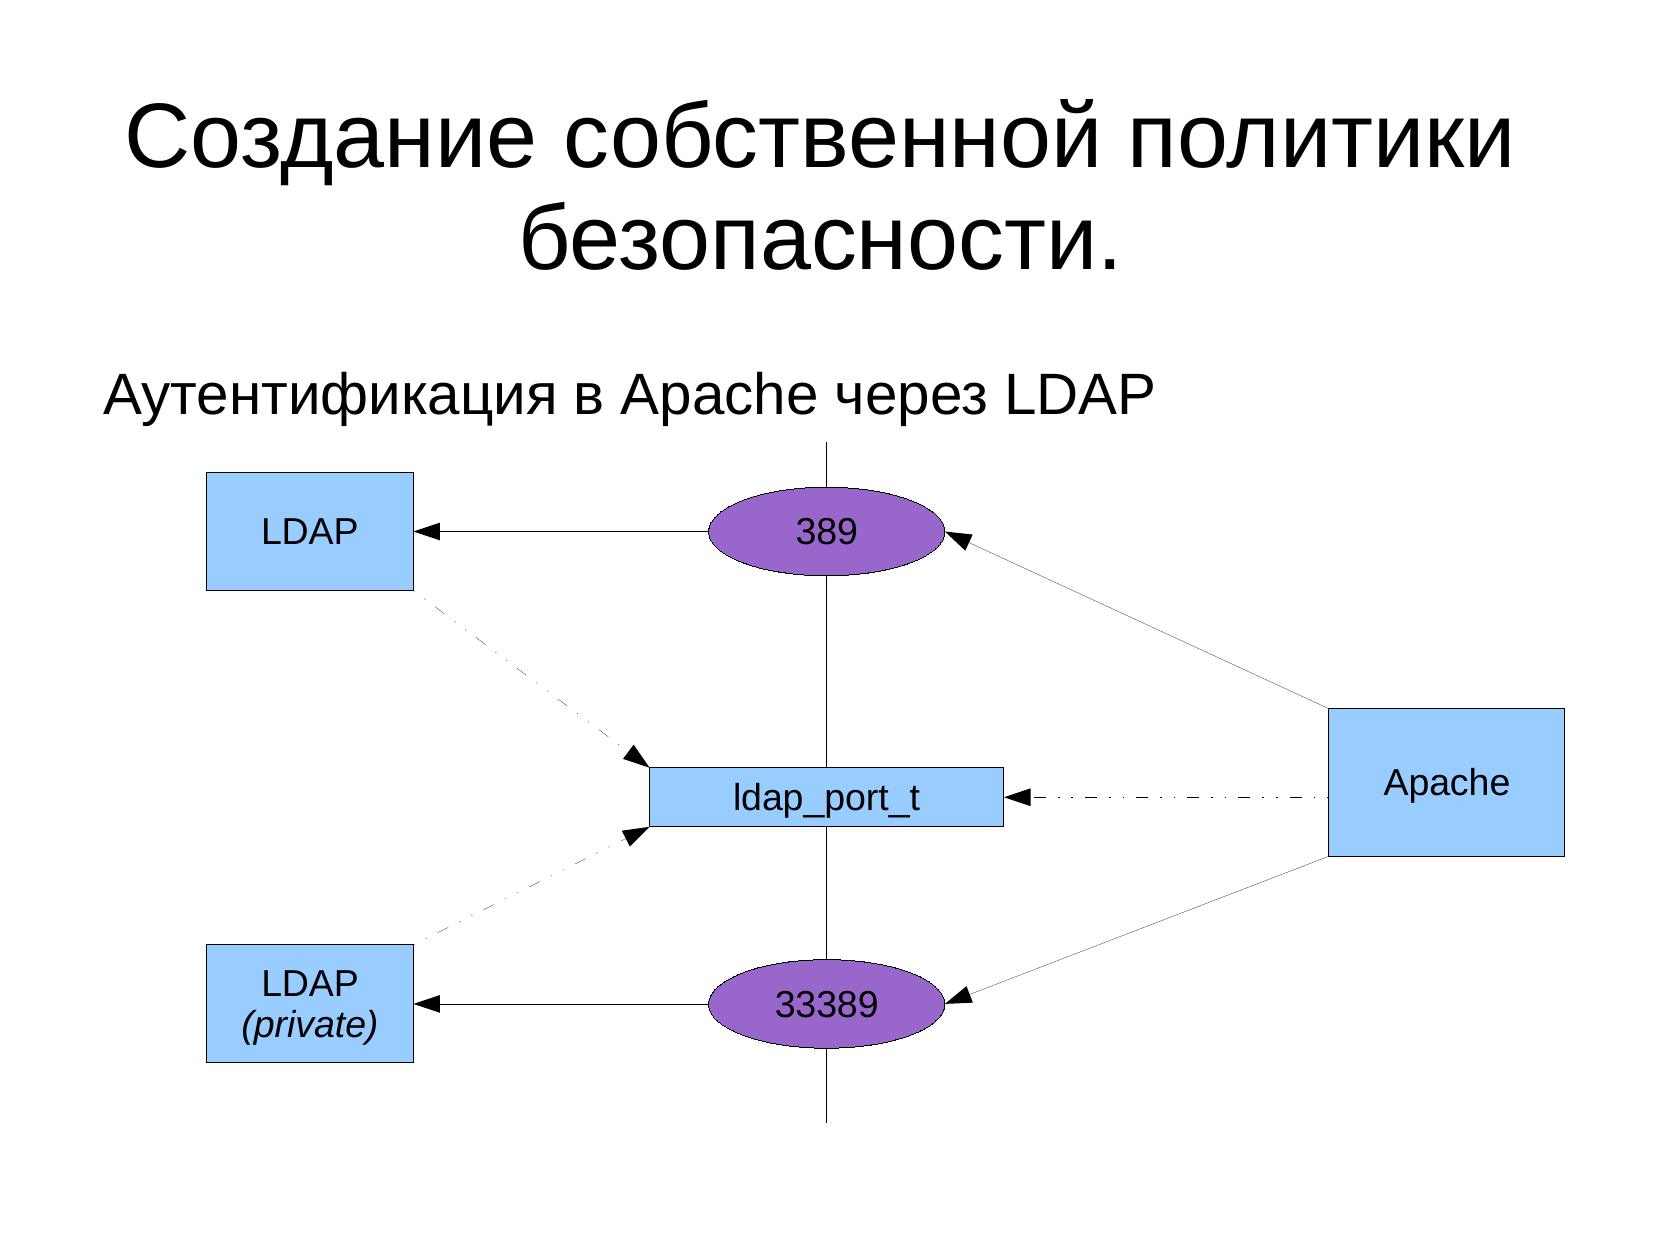

# Создание собственной политики безопасности.
Аутентификация в Apache через LDAP
LDAP
389
Apache
ldap_port_t
LDAP
(private)
33389